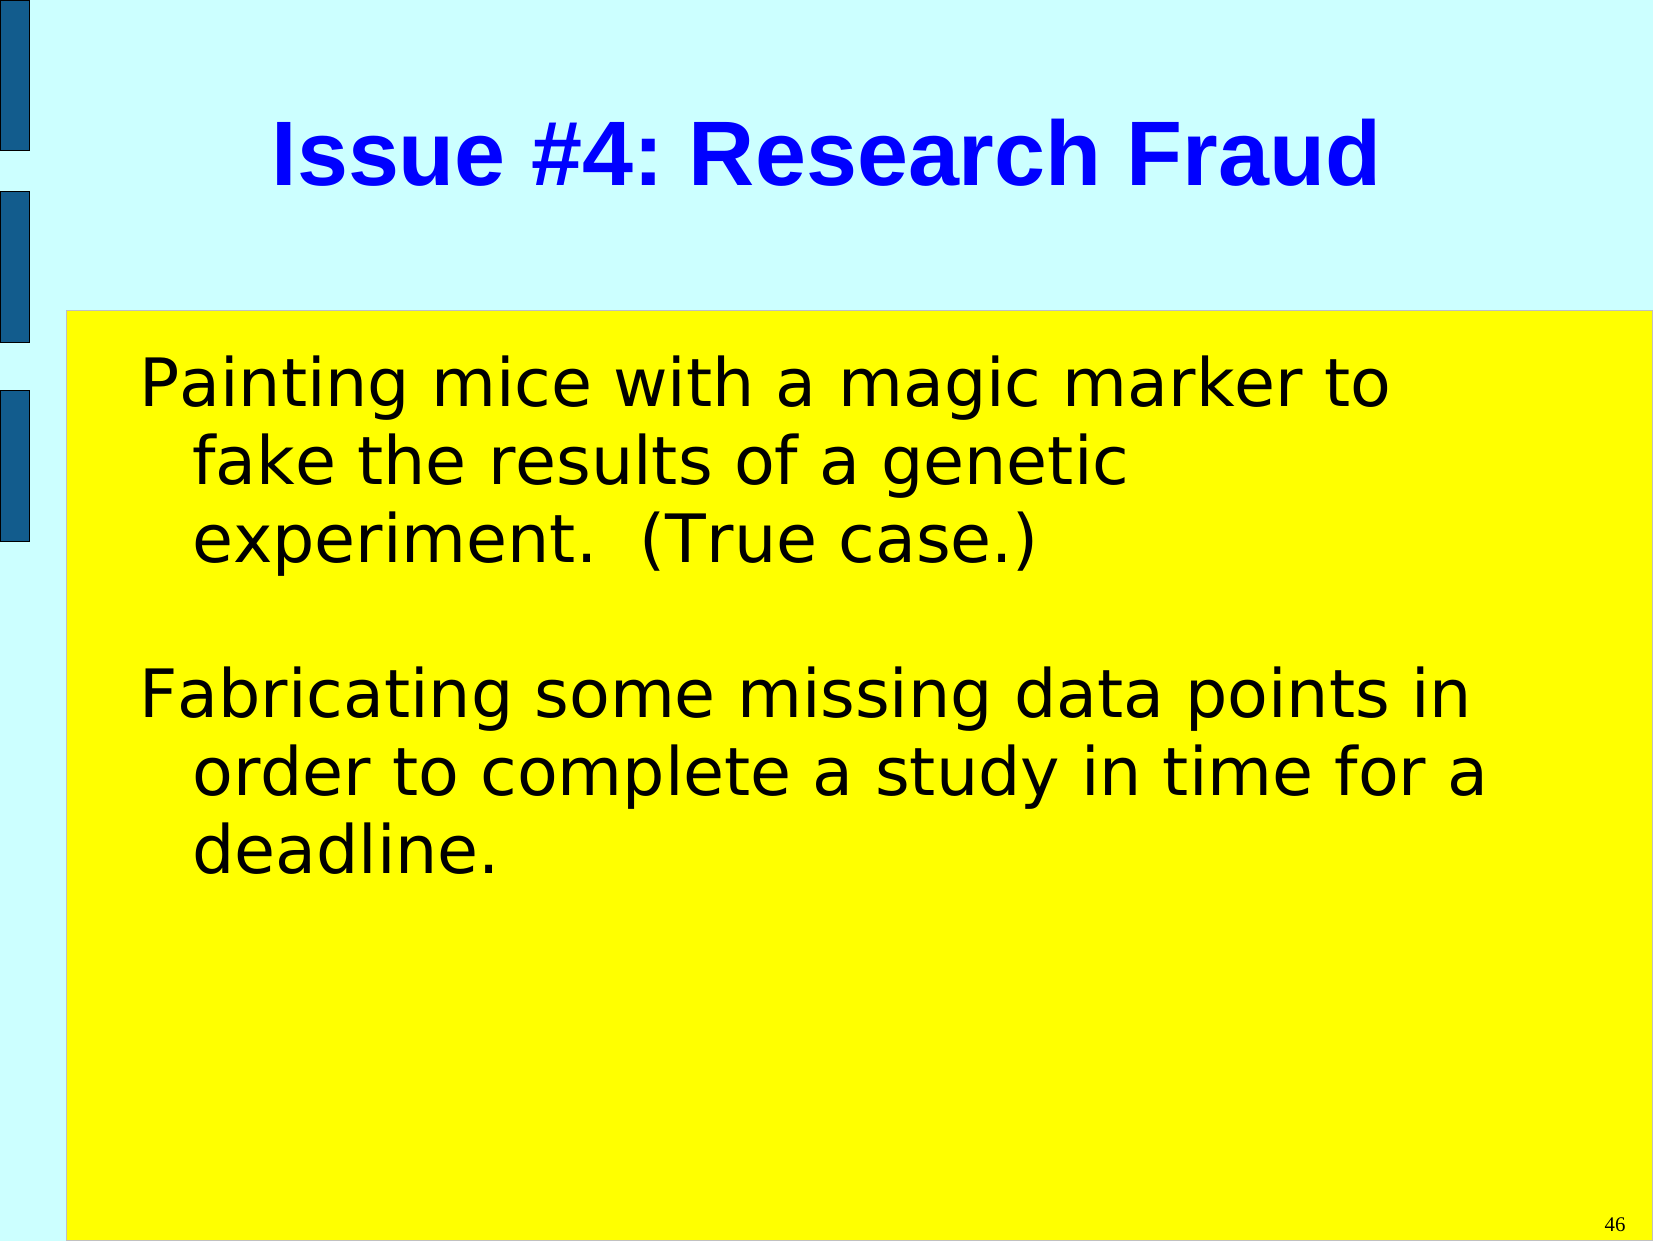

# Issue #4: Research Fraud
Painting mice with a magic marker to fake the results of a genetic experiment. (True case.)
Fabricating some missing data points in order to complete a study in time for a deadline.